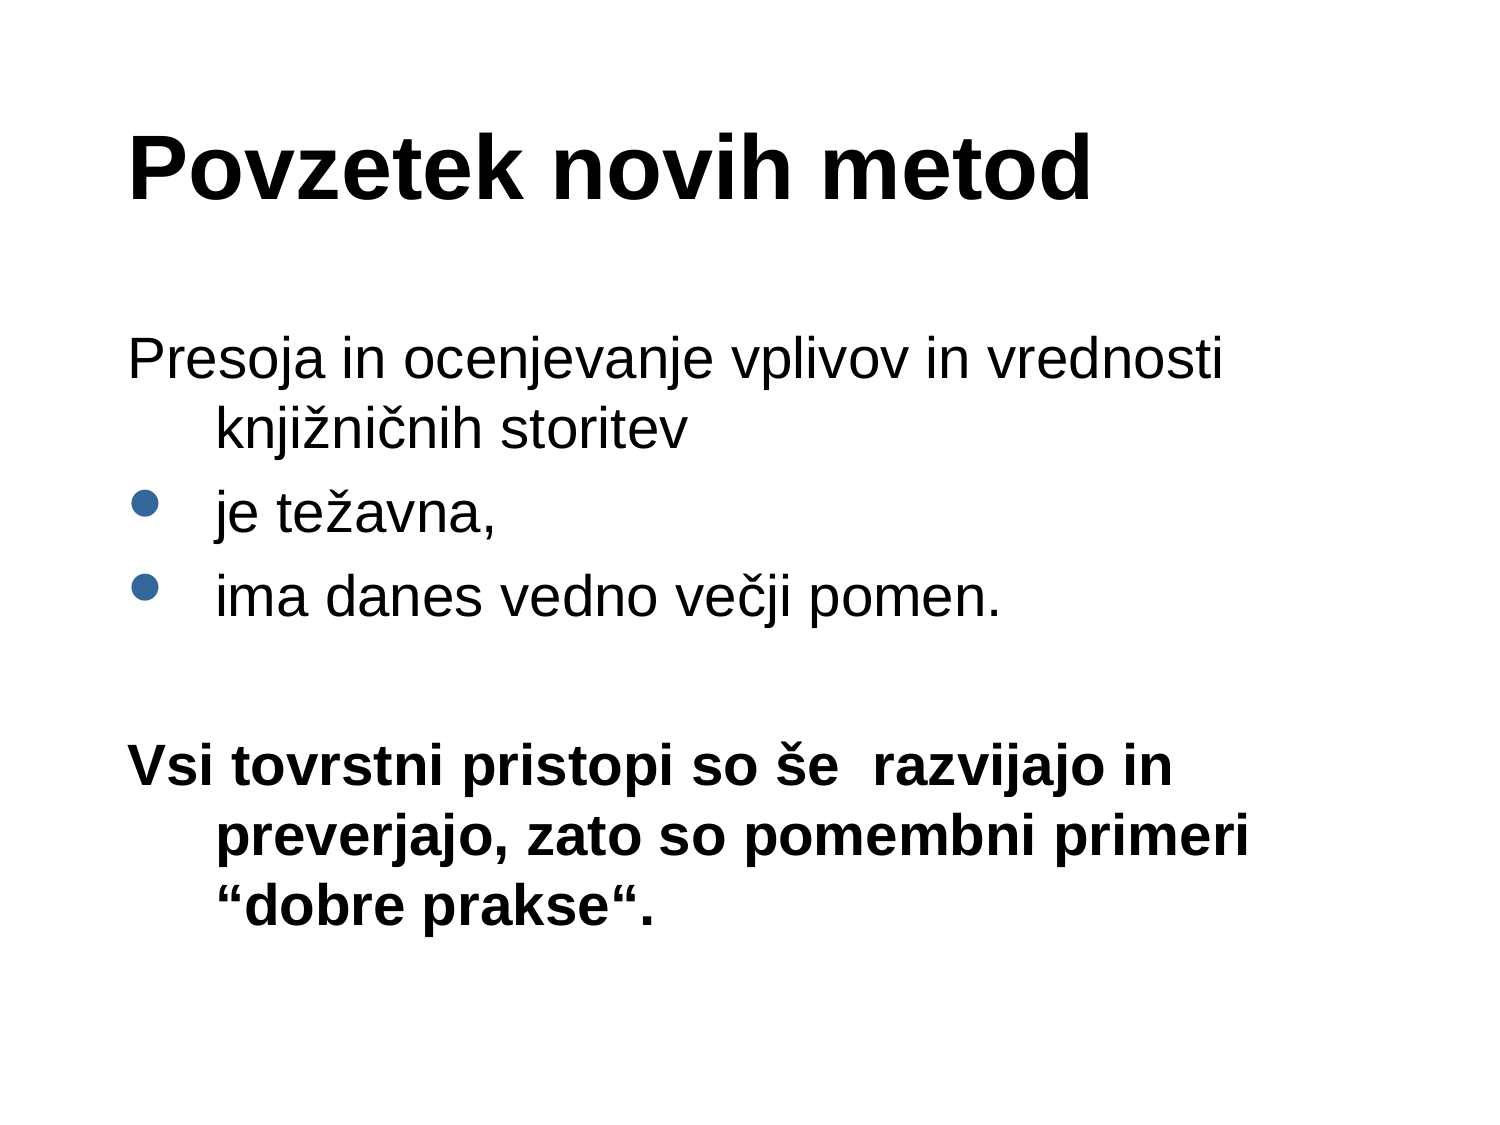

# Povzetek novih metod
Presoja in ocenjevanje vplivov in vrednosti knjižničnih storitev
je težavna,
ima danes vedno večji pomen.
Vsi tovrstni pristopi so še razvijajo in preverjajo, zato so pomembni primeri “dobre prakse“.